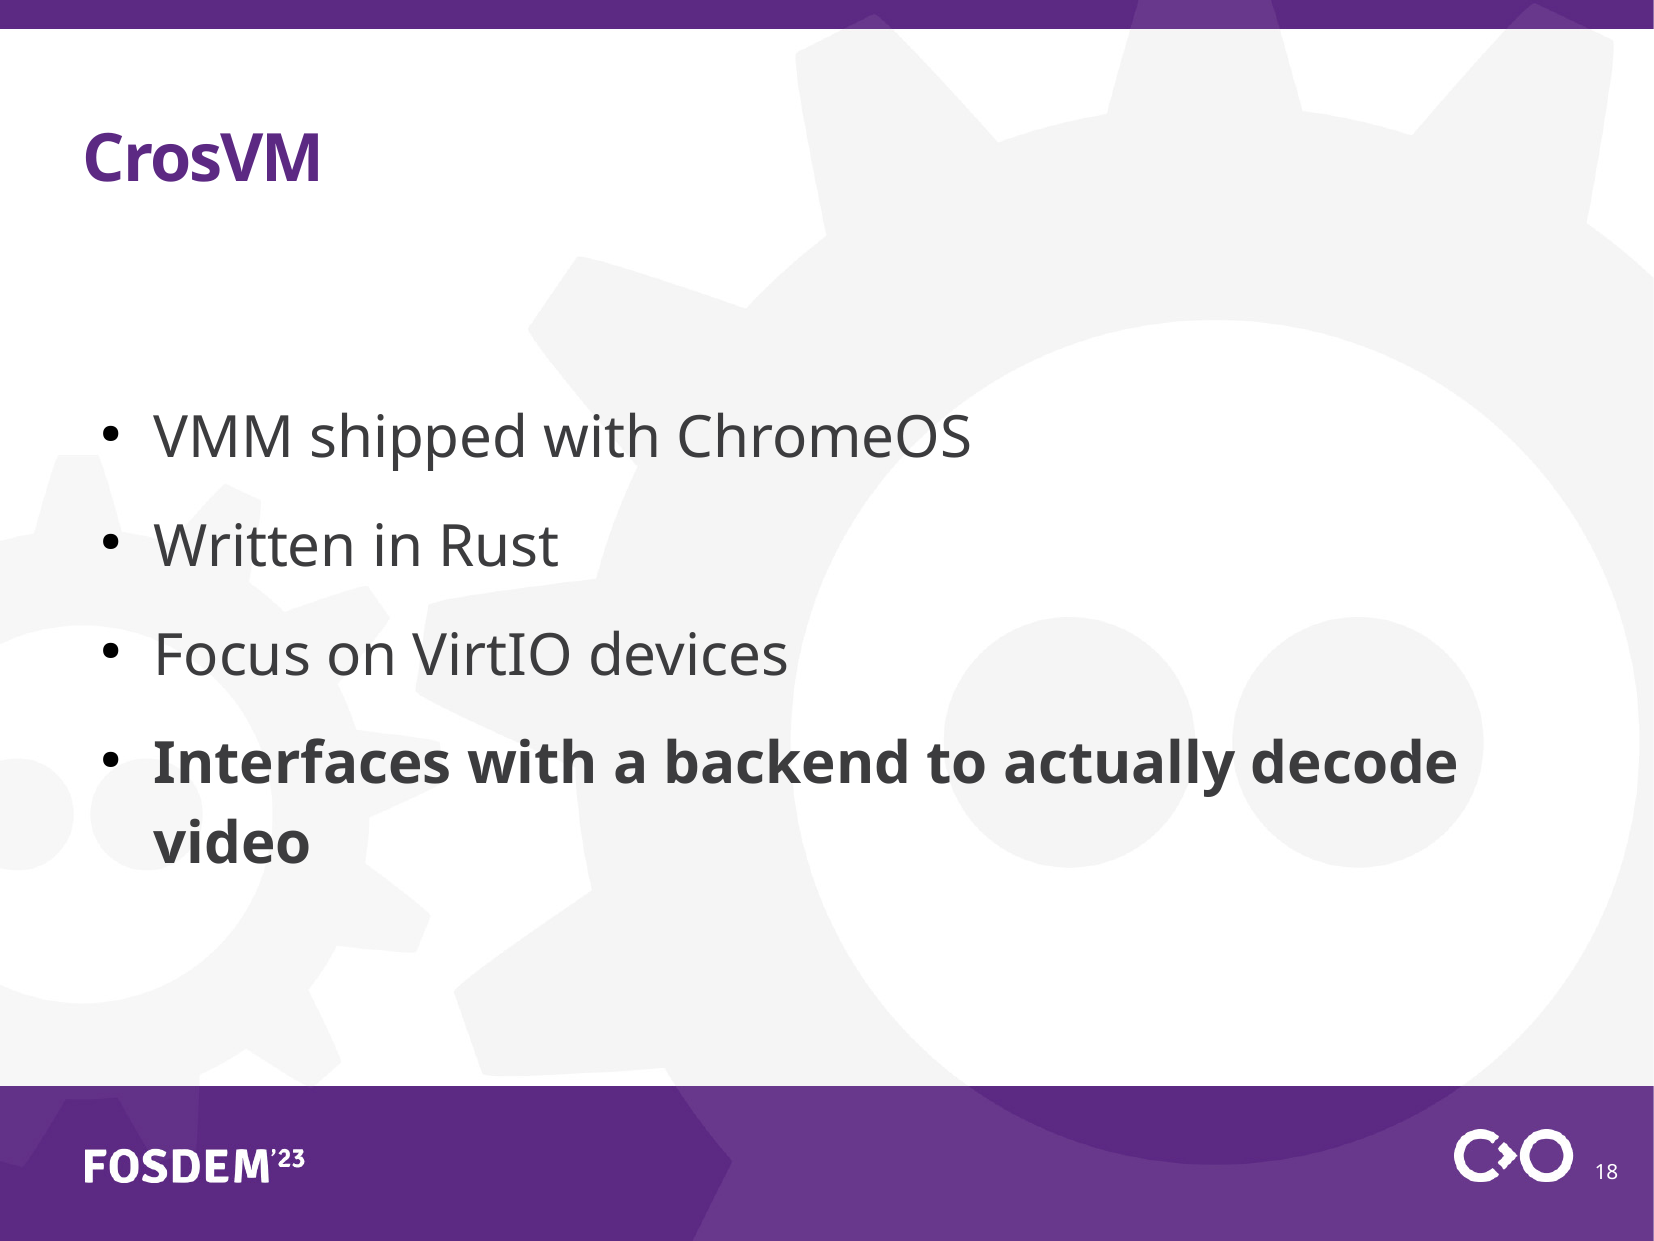

# CrosVM
VMM shipped with ChromeOS
Written in Rust
Focus on VirtIO devices
Interfaces with a backend to actually decode video